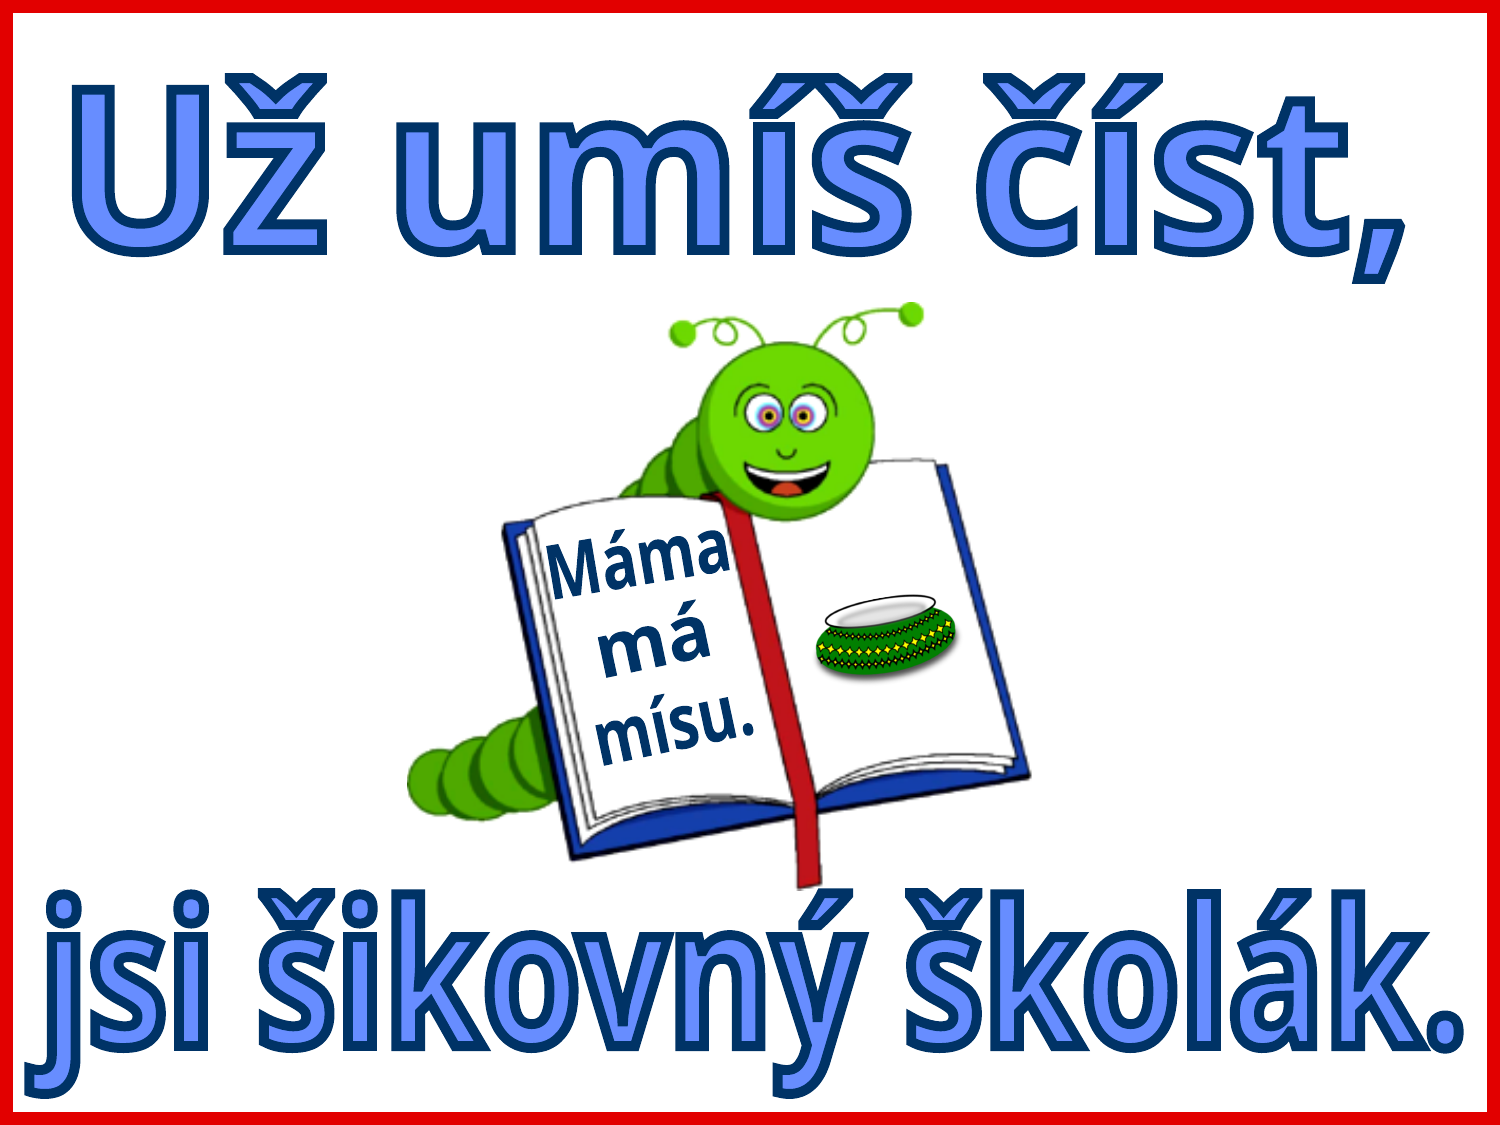

Už umíš číst,
Máma
má
mísu.
 jsi šikovný školák.